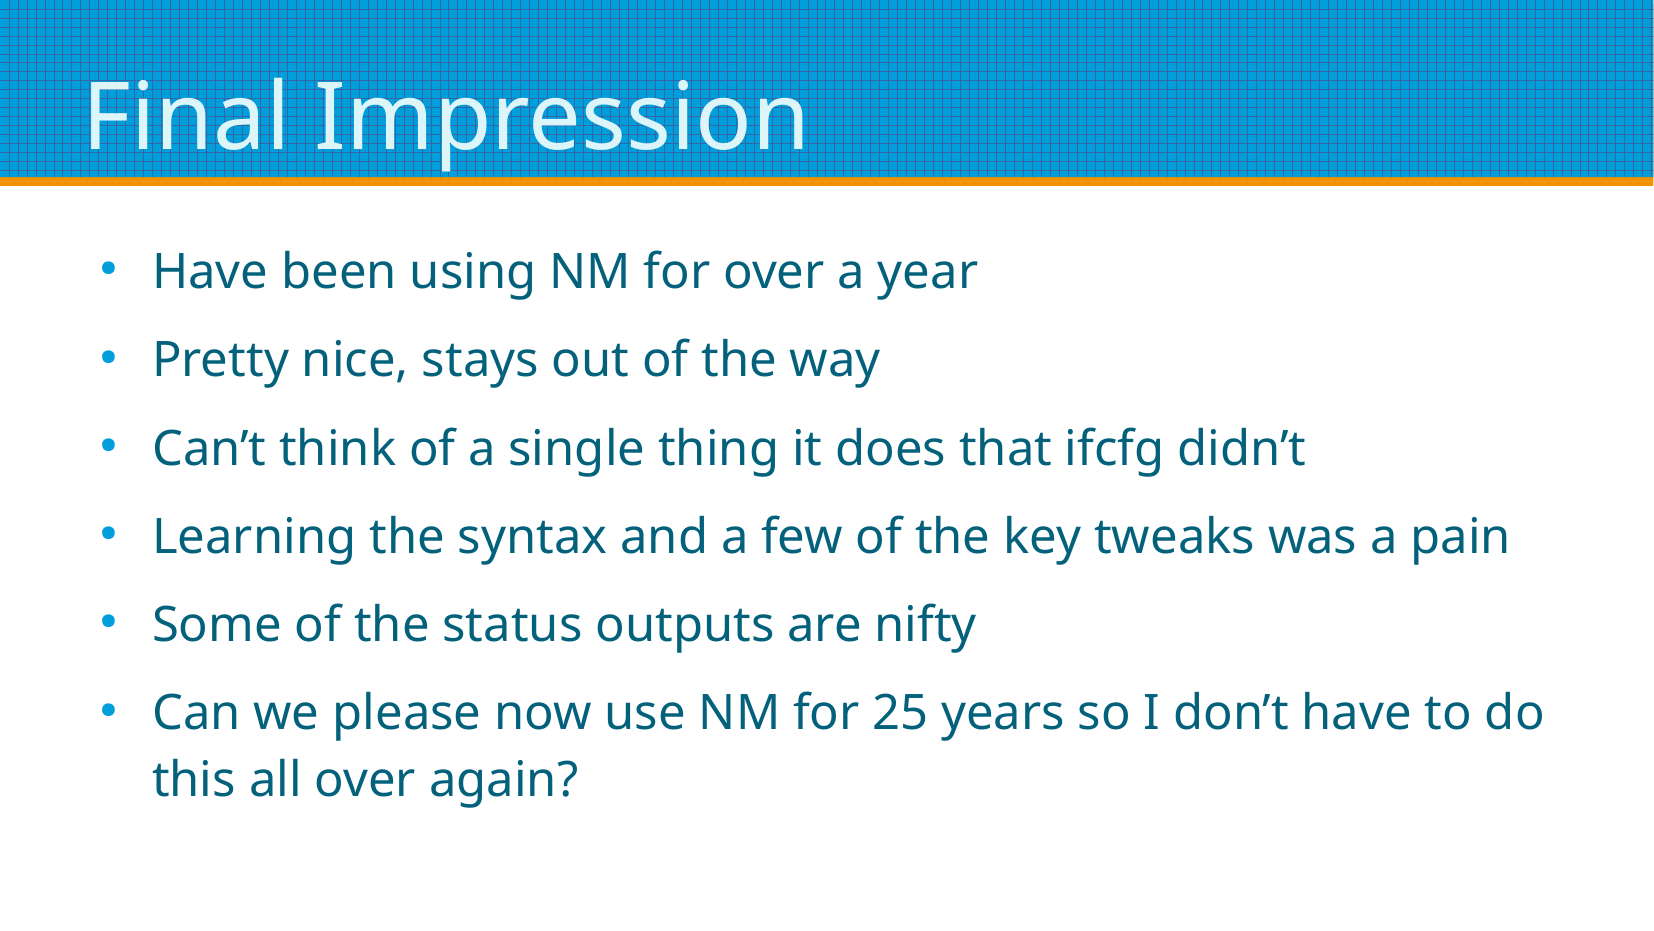

# Final Impression
Have been using NM for over a year
Pretty nice, stays out of the way
Can’t think of a single thing it does that ifcfg didn’t
Learning the syntax and a few of the key tweaks was a pain
Some of the status outputs are nifty
Can we please now use NM for 25 years so I don’t have to do this all over again?